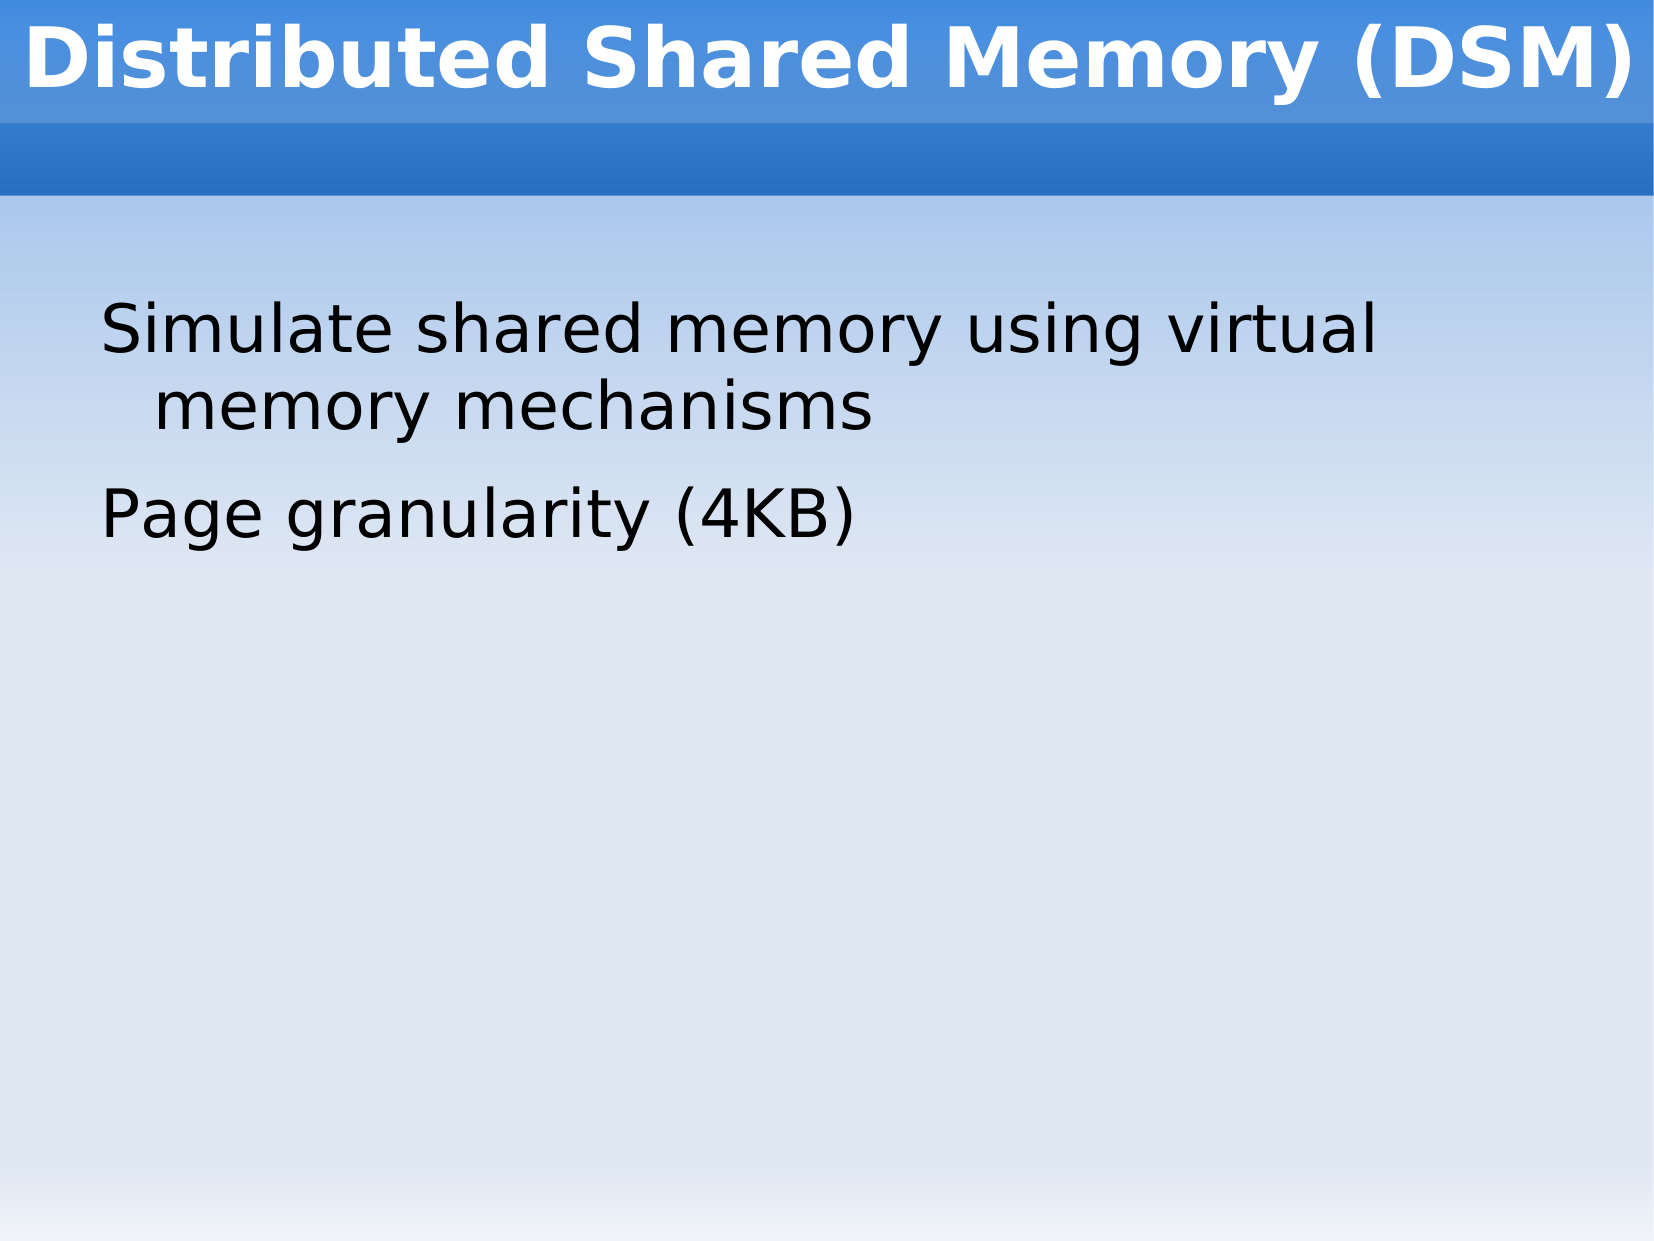

# Distributed Shared Memory (DSM)
Simulate shared memory using virtual memory mechanisms
Page granularity (4KB)